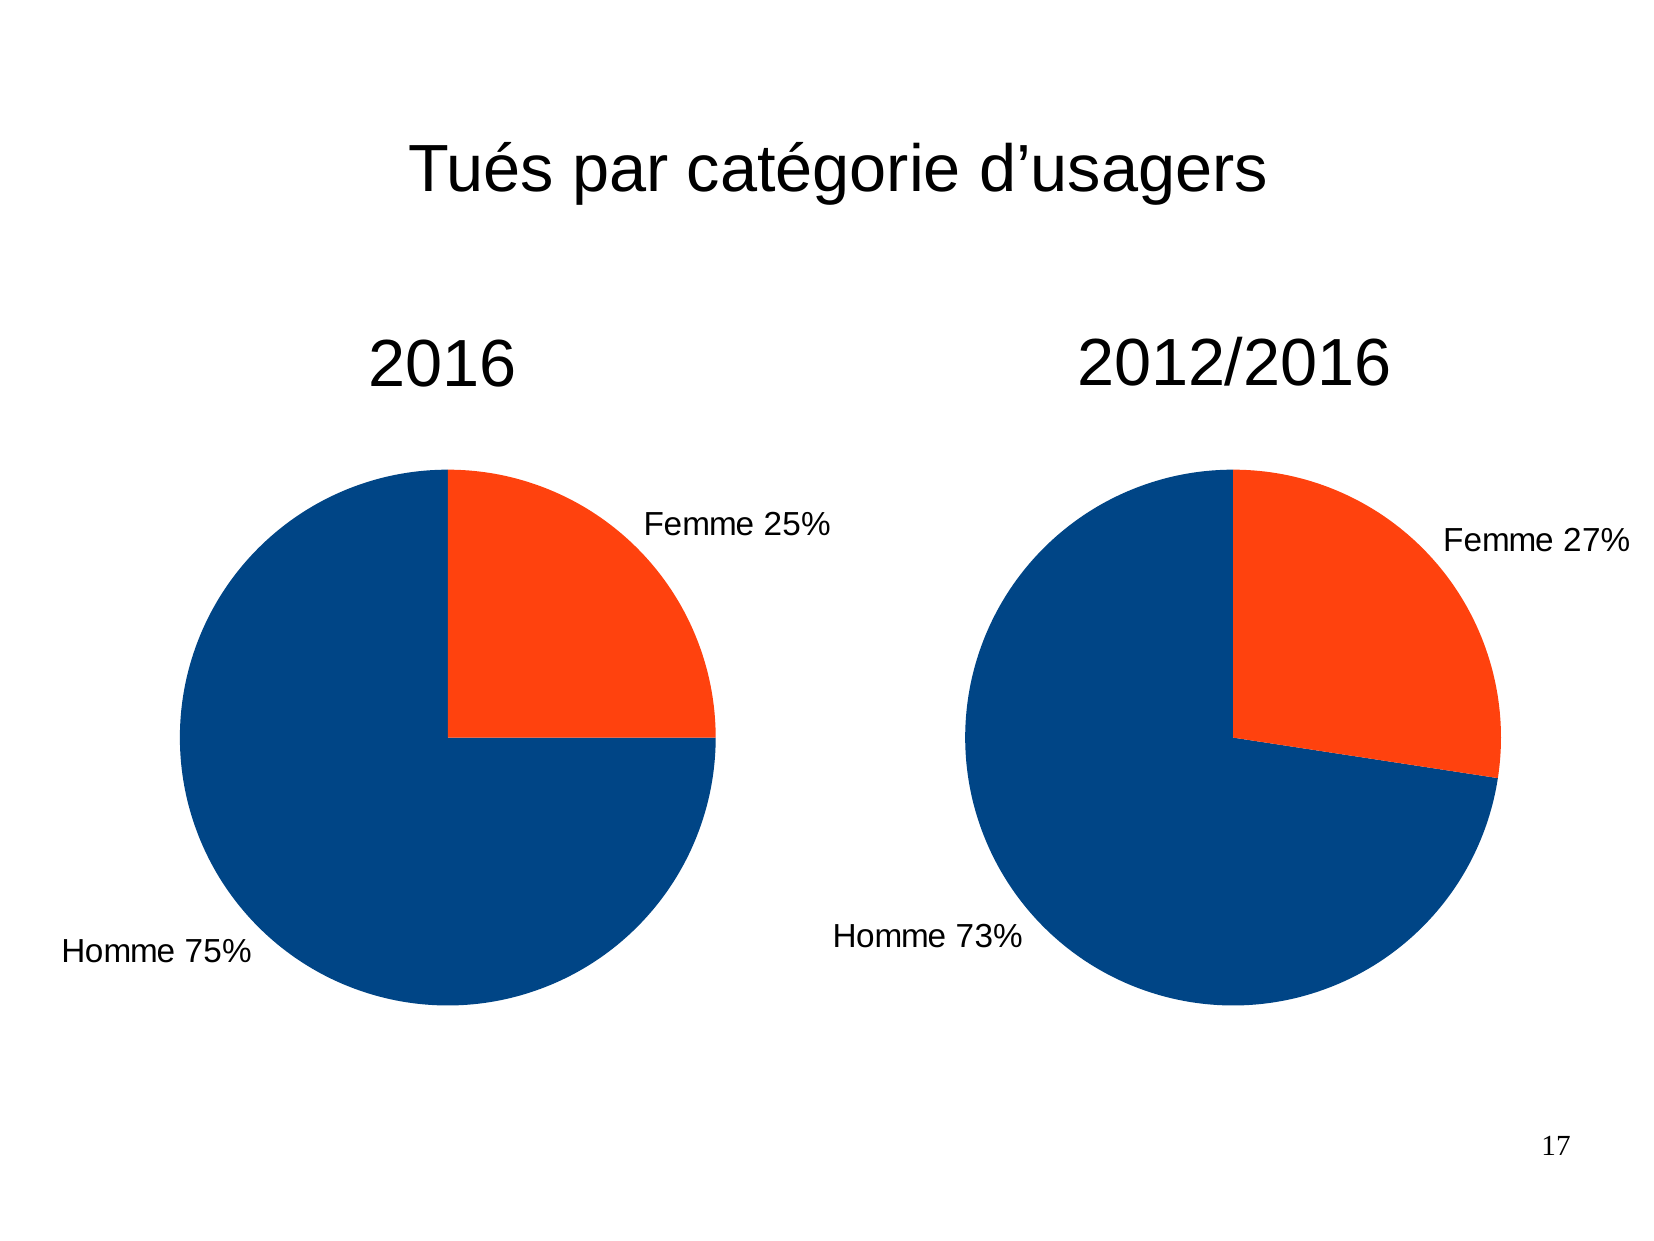

Tués par catégorie d’usagers
# 2012/2016
2016
### Chart
| Category | 1 colonne |
|---|---|
| Homme | 9.0 |
| Femme | 3.0 |
### Chart
| Category | 1 colonne |
|---|---|
| Homme | 45.0 |
| Femme | 17.0 |17